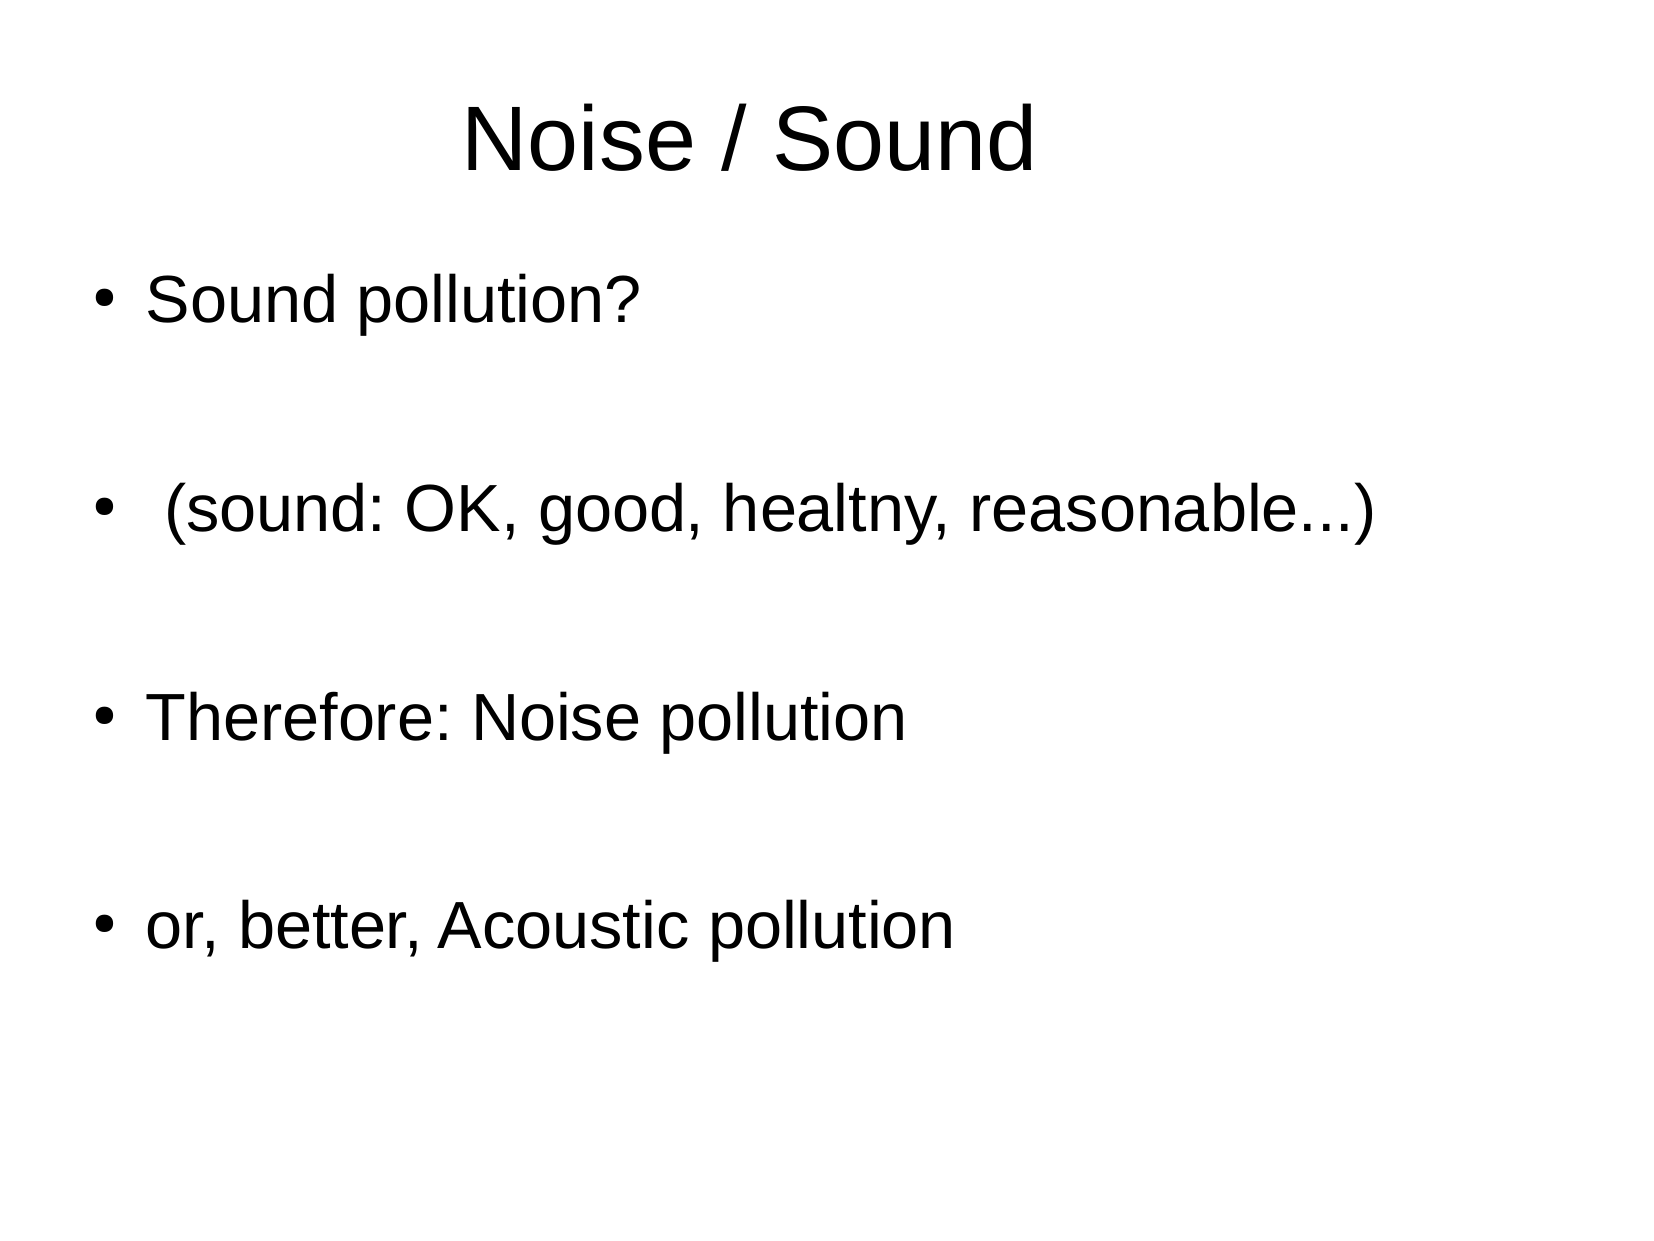

# Noise / Sound
Sound pollution?
 (sound: OK, good, healtny, reasonable...)
Therefore: Noise pollution
or, better, Acoustic pollution